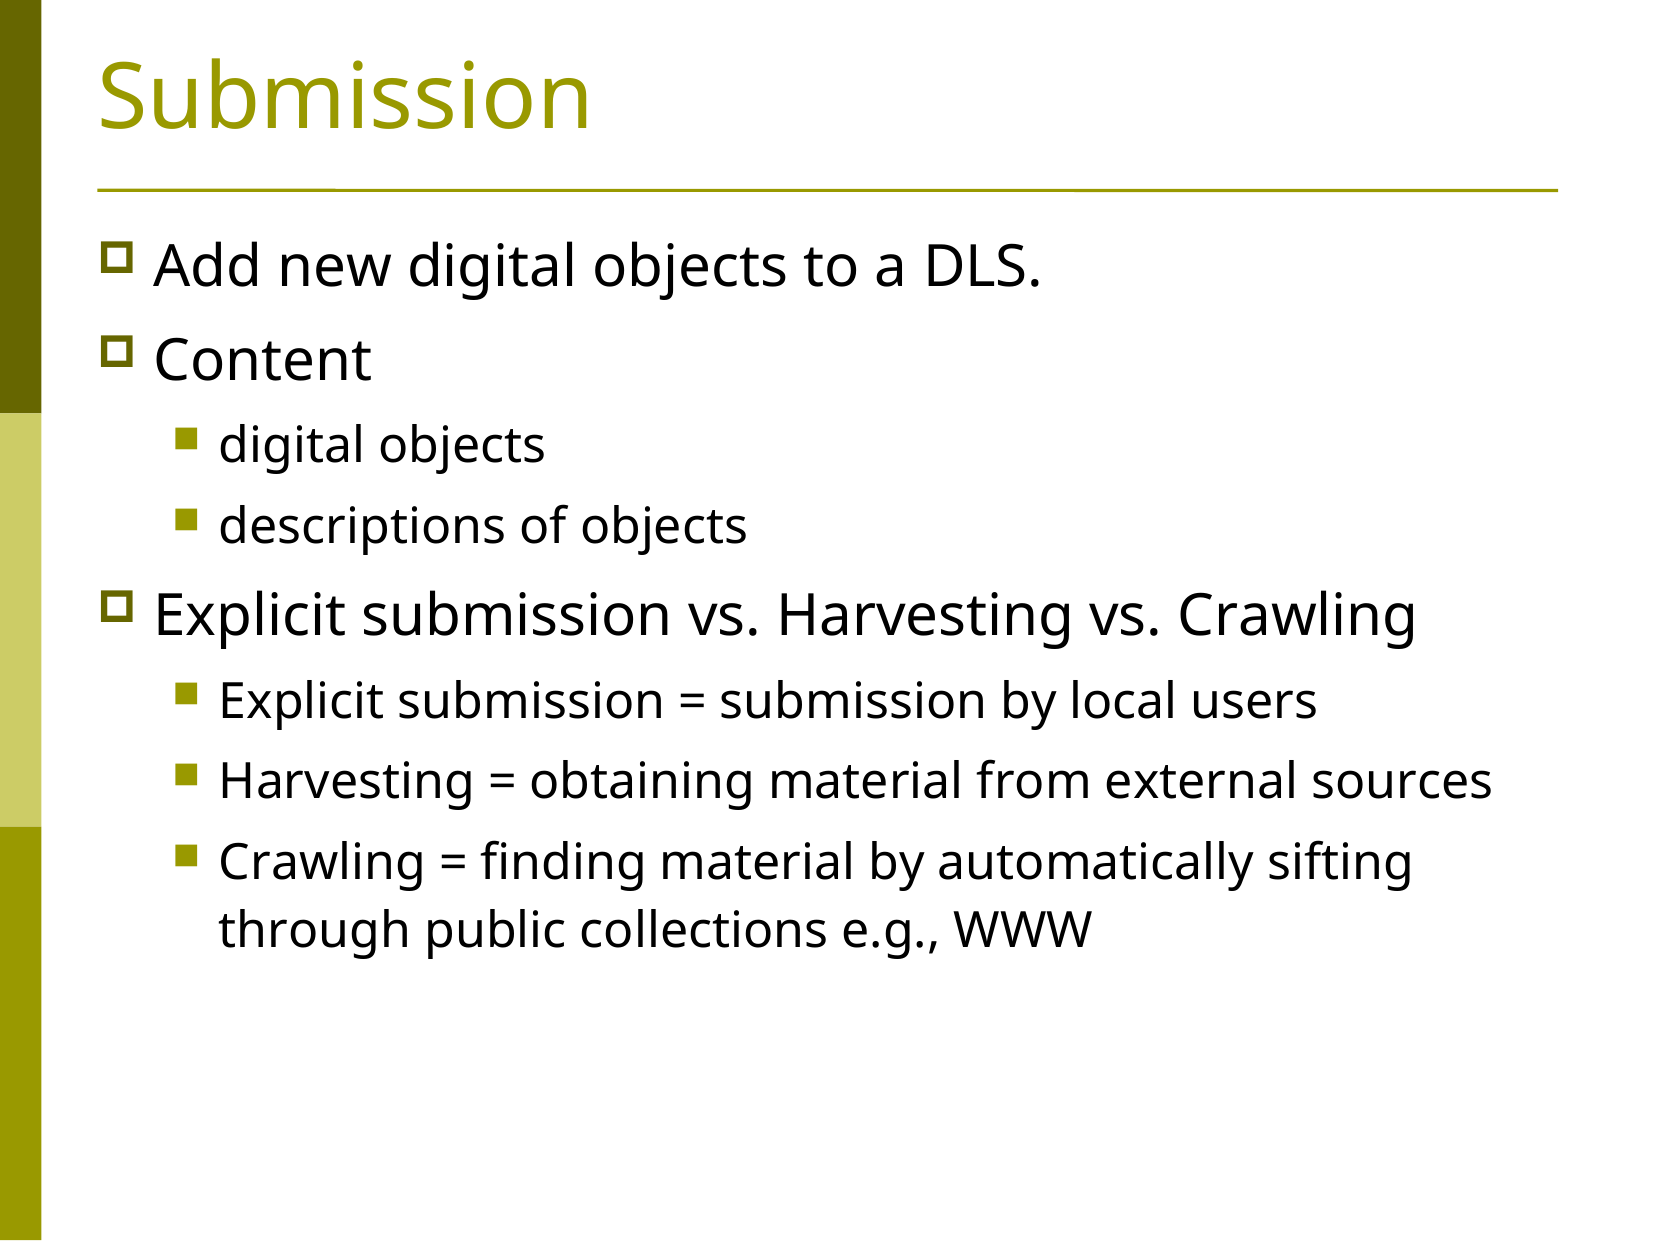

# Submission
Add new digital objects to a DLS.
Content
digital objects
descriptions of objects
Explicit submission vs. Harvesting vs. Crawling
Explicit submission = submission by local users
Harvesting = obtaining material from external sources
Crawling = finding material by automatically sifting through public collections e.g., WWW